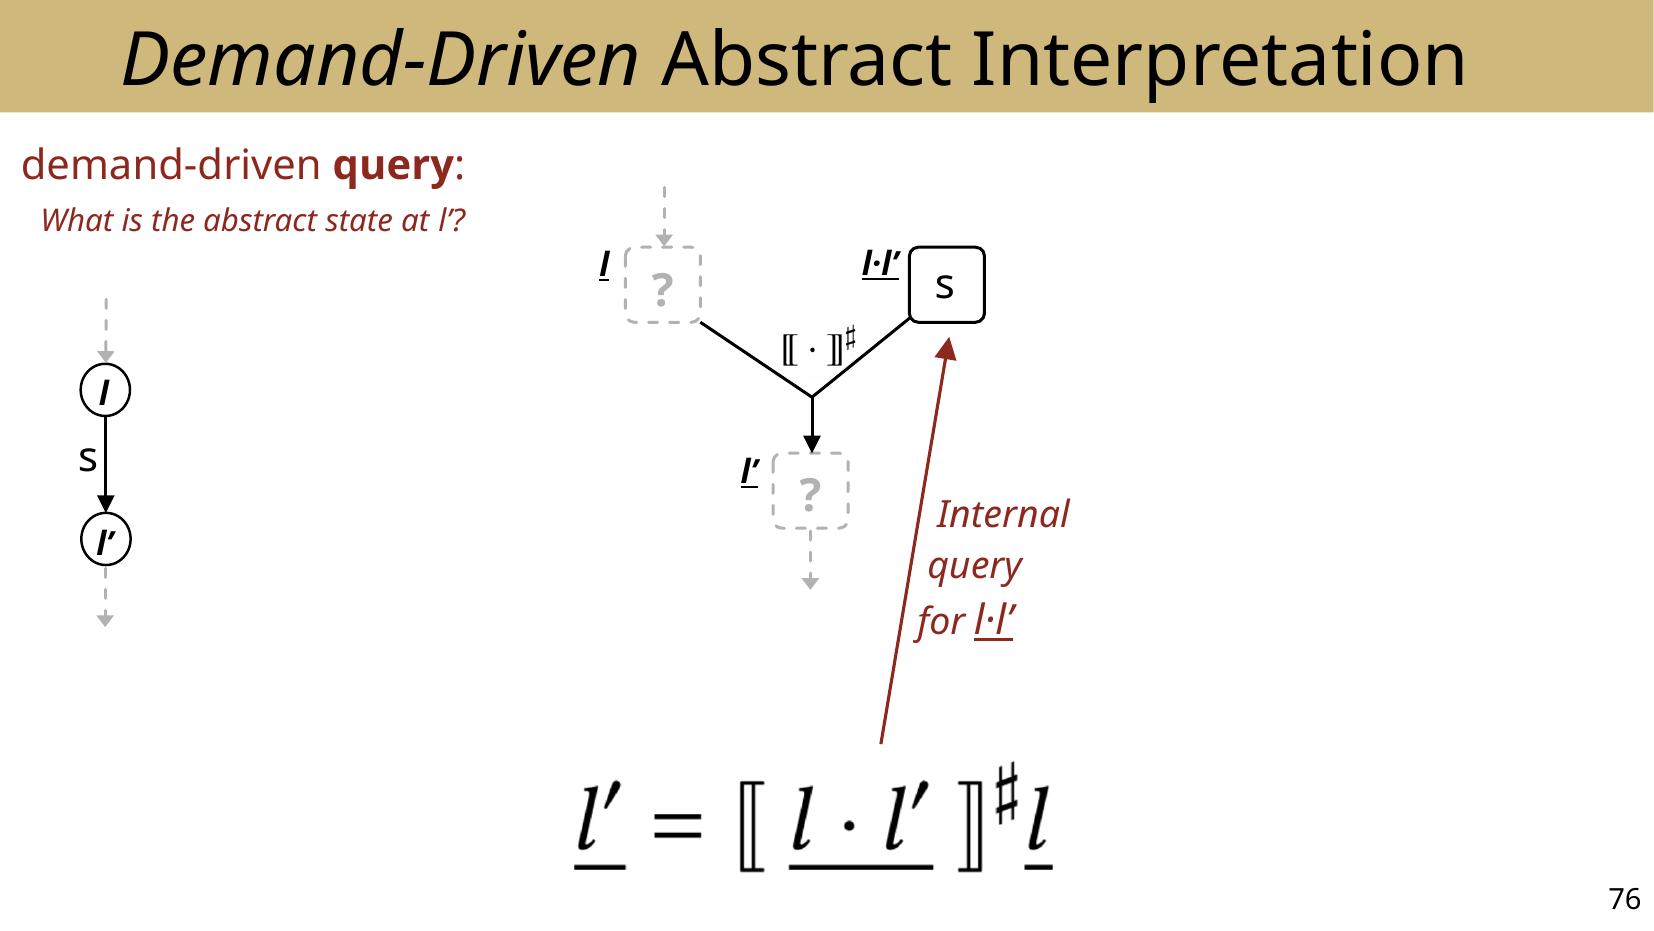

# Demand-Driven Abstract Interpretation
demand-driven query:
 What is the abstract state at l’?
l·l’
s
l
?
 Internal
 query
for l·l’
l
s
l’
?
l’